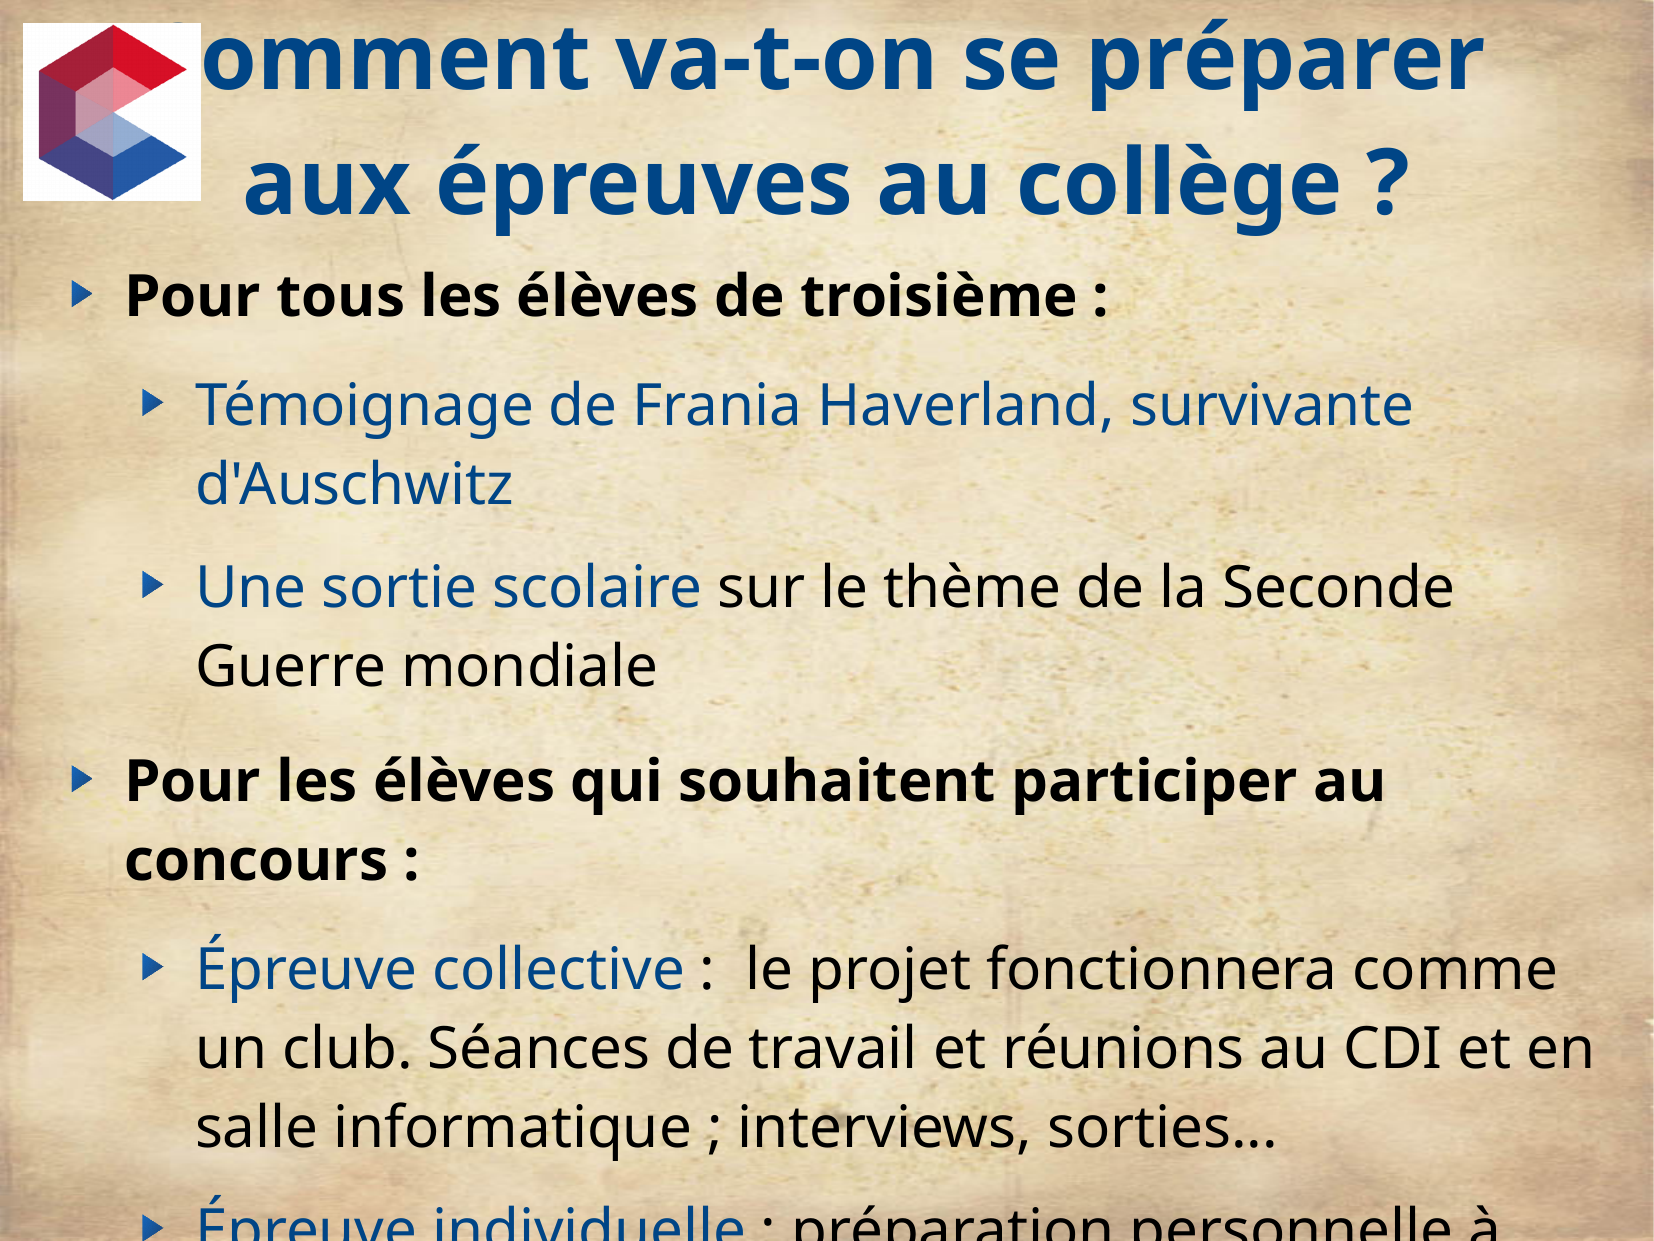

# Comment va-t-on se préparer aux épreuves au collège ?
Pour tous les élèves de troisième :
Témoignage de Frania Haverland, survivante d'Auschwitz
Une sortie scolaire sur le thème de la Seconde Guerre mondiale
Pour les élèves qui souhaitent participer au concours :
Épreuve collective : le projet fonctionnera comme un club. Séances de travail et réunions au CDI et en salle informatique ; interviews, sorties...
Épreuve individuelle : préparation personnelle à partir des cours, de recherches, de lectures, de conseils des professeurs et surtout du travail sur le projet collectif